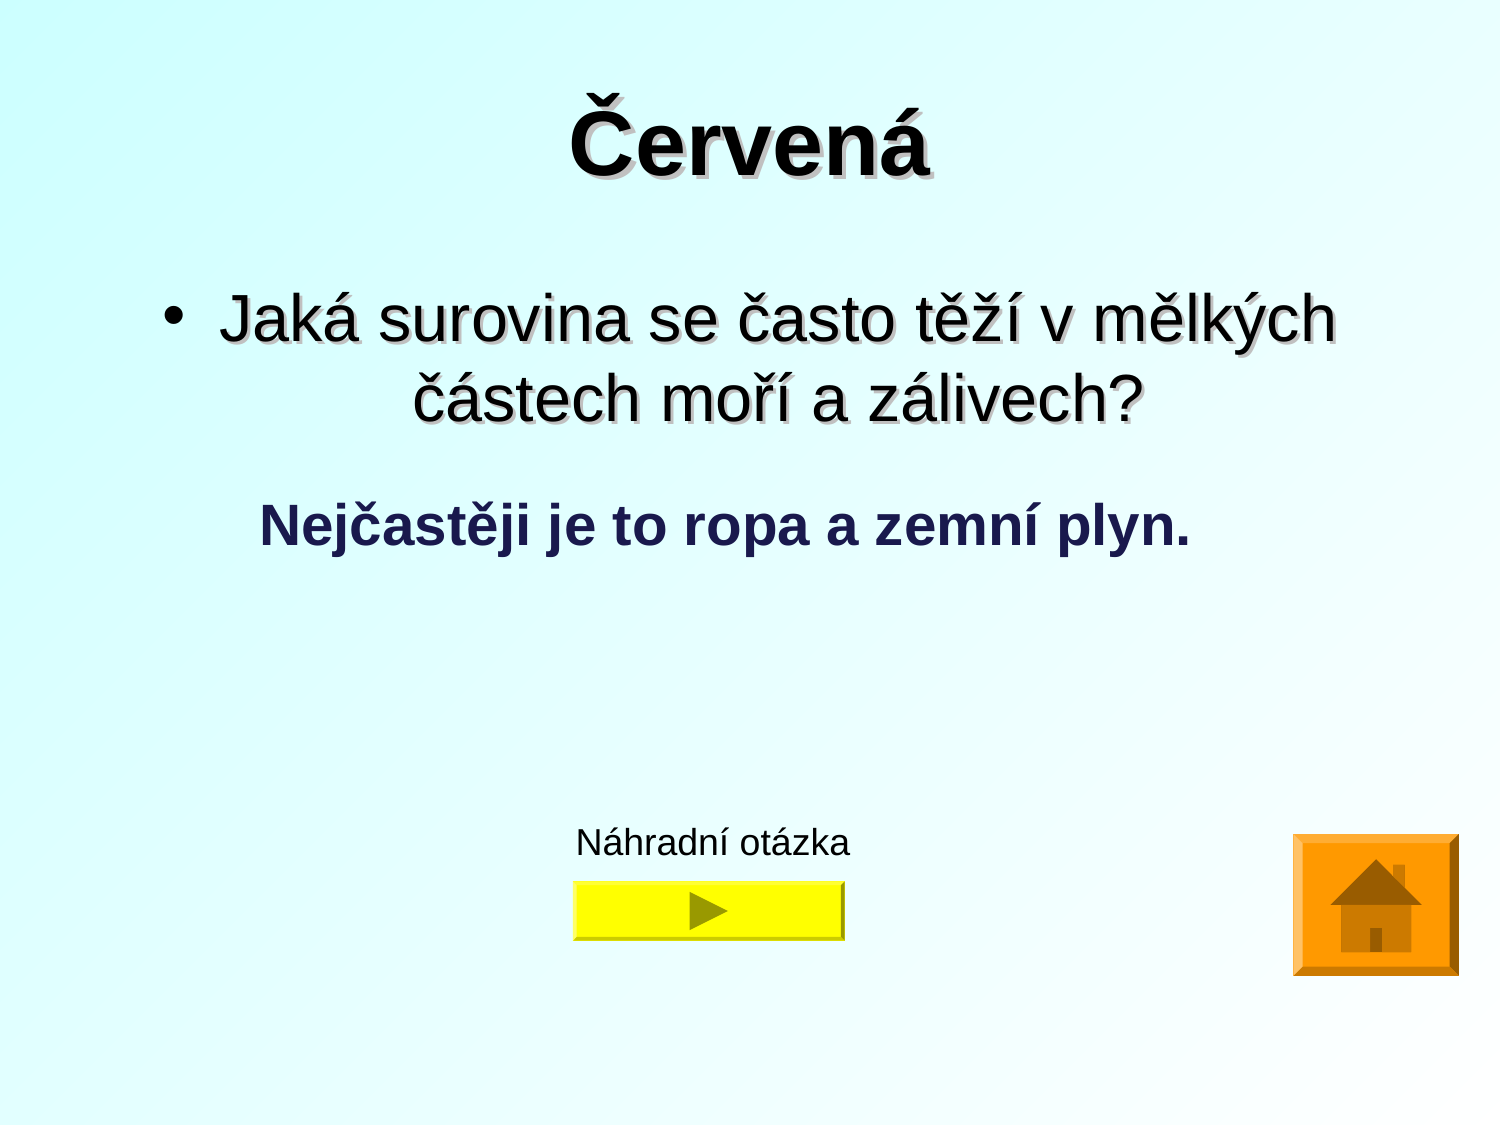

# Červená
Jaká surovina se často těží v mělkých částech moří a zálivech?
Nejčastěji je to ropa a zemní plyn.
Náhradní otázka